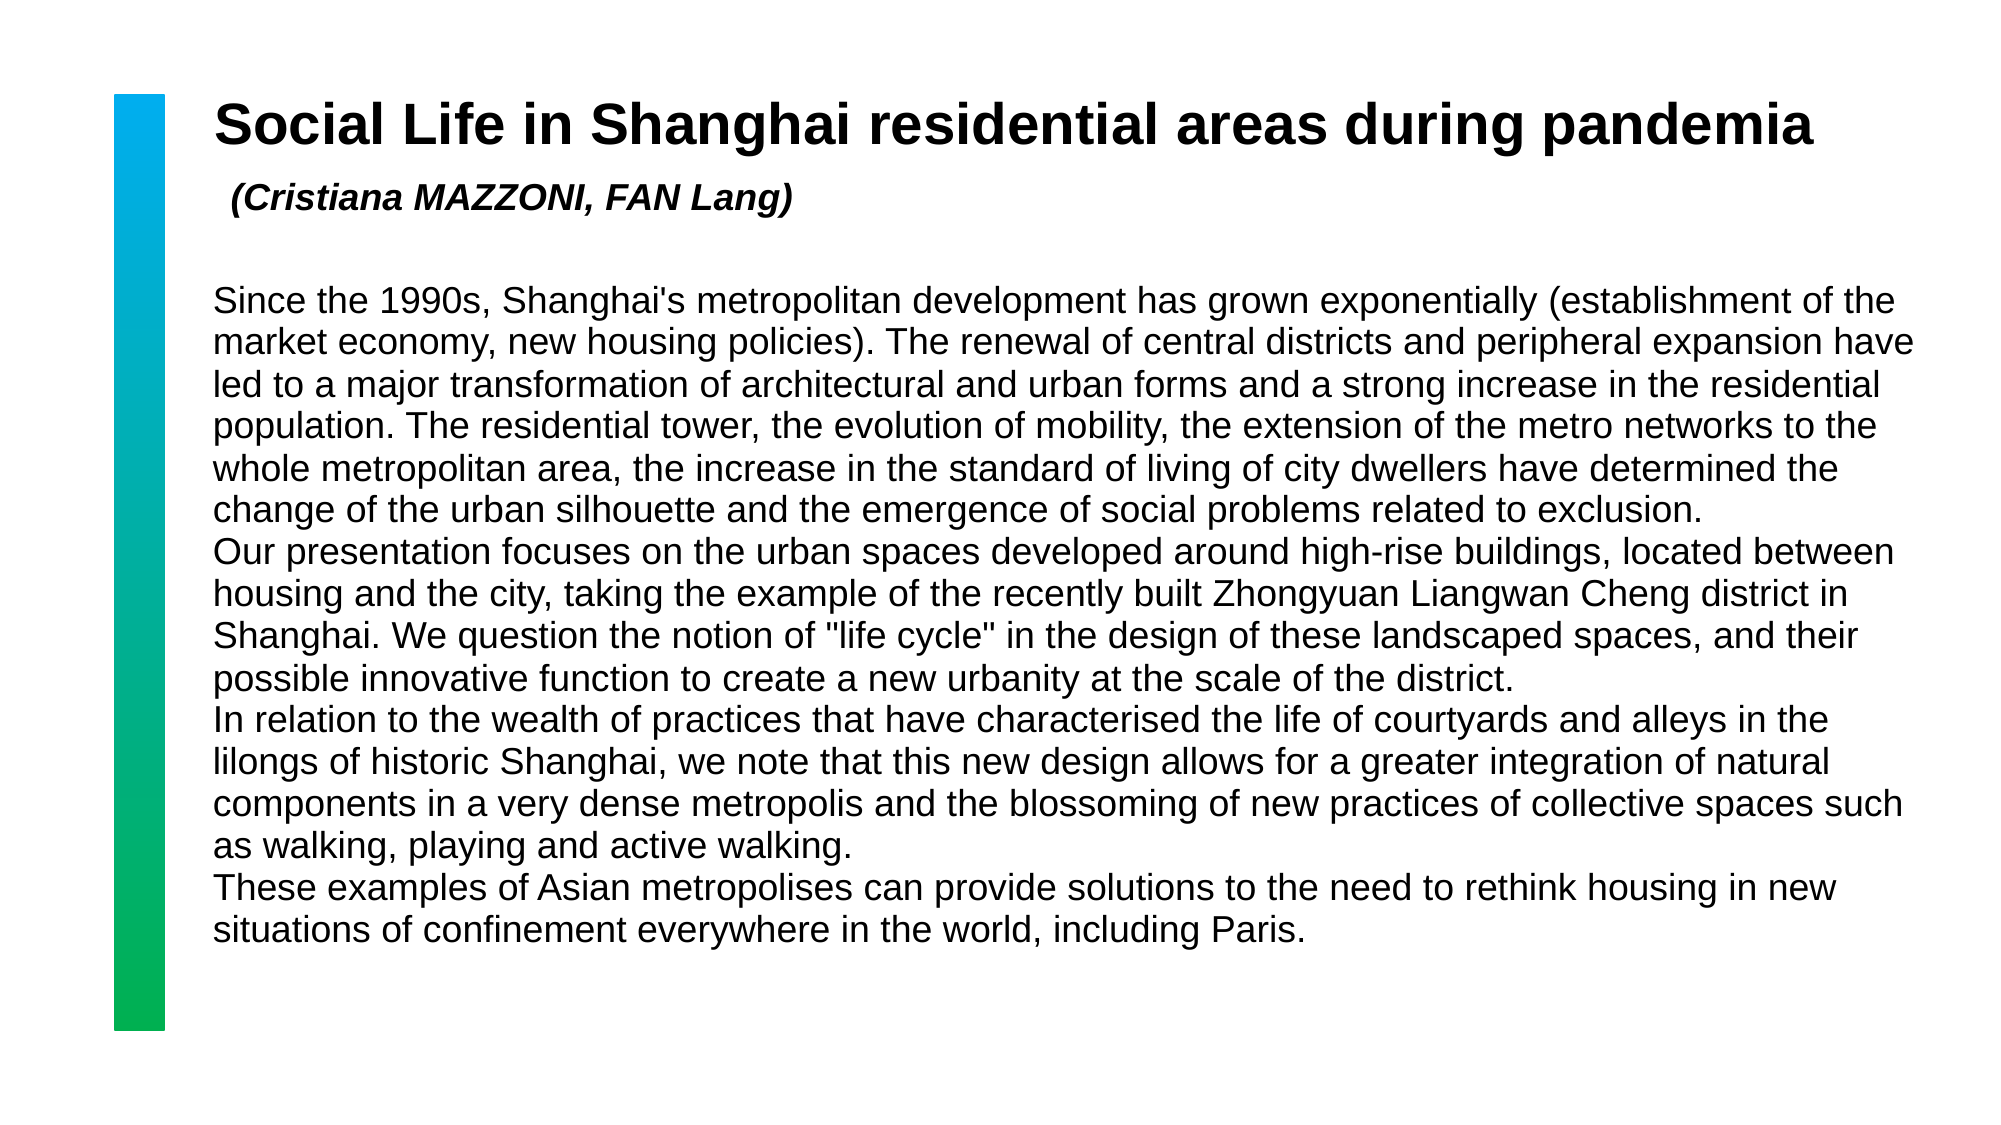

Social Life in Shanghai residential areas during pandemia (Cristiana MAZZONI, FAN Lang)
Since the 1990s, Shanghai's metropolitan development has grown exponentially (establishment of the market economy, new housing policies). The renewal of central districts and peripheral expansion have led to a major transformation of architectural and urban forms and a strong increase in the residential population. The residential tower, the evolution of mobility, the extension of the metro networks to the whole metropolitan area, the increase in the standard of living of city dwellers have determined the change of the urban silhouette and the emergence of social problems related to exclusion.
Our presentation focuses on the urban spaces developed around high-rise buildings, located between housing and the city, taking the example of the recently built Zhongyuan Liangwan Cheng district in Shanghai. We question the notion of "life cycle" in the design of these landscaped spaces, and their possible innovative function to create a new urbanity at the scale of the district.
In relation to the wealth of practices that have characterised the life of courtyards and alleys in the lilongs of historic Shanghai, we note that this new design allows for a greater integration of natural components in a very dense metropolis and the blossoming of new practices of collective spaces such as walking, playing and active walking.
These examples of Asian metropolises can provide solutions to the need to rethink housing in new situations of confinement everywhere in the world, including Paris.